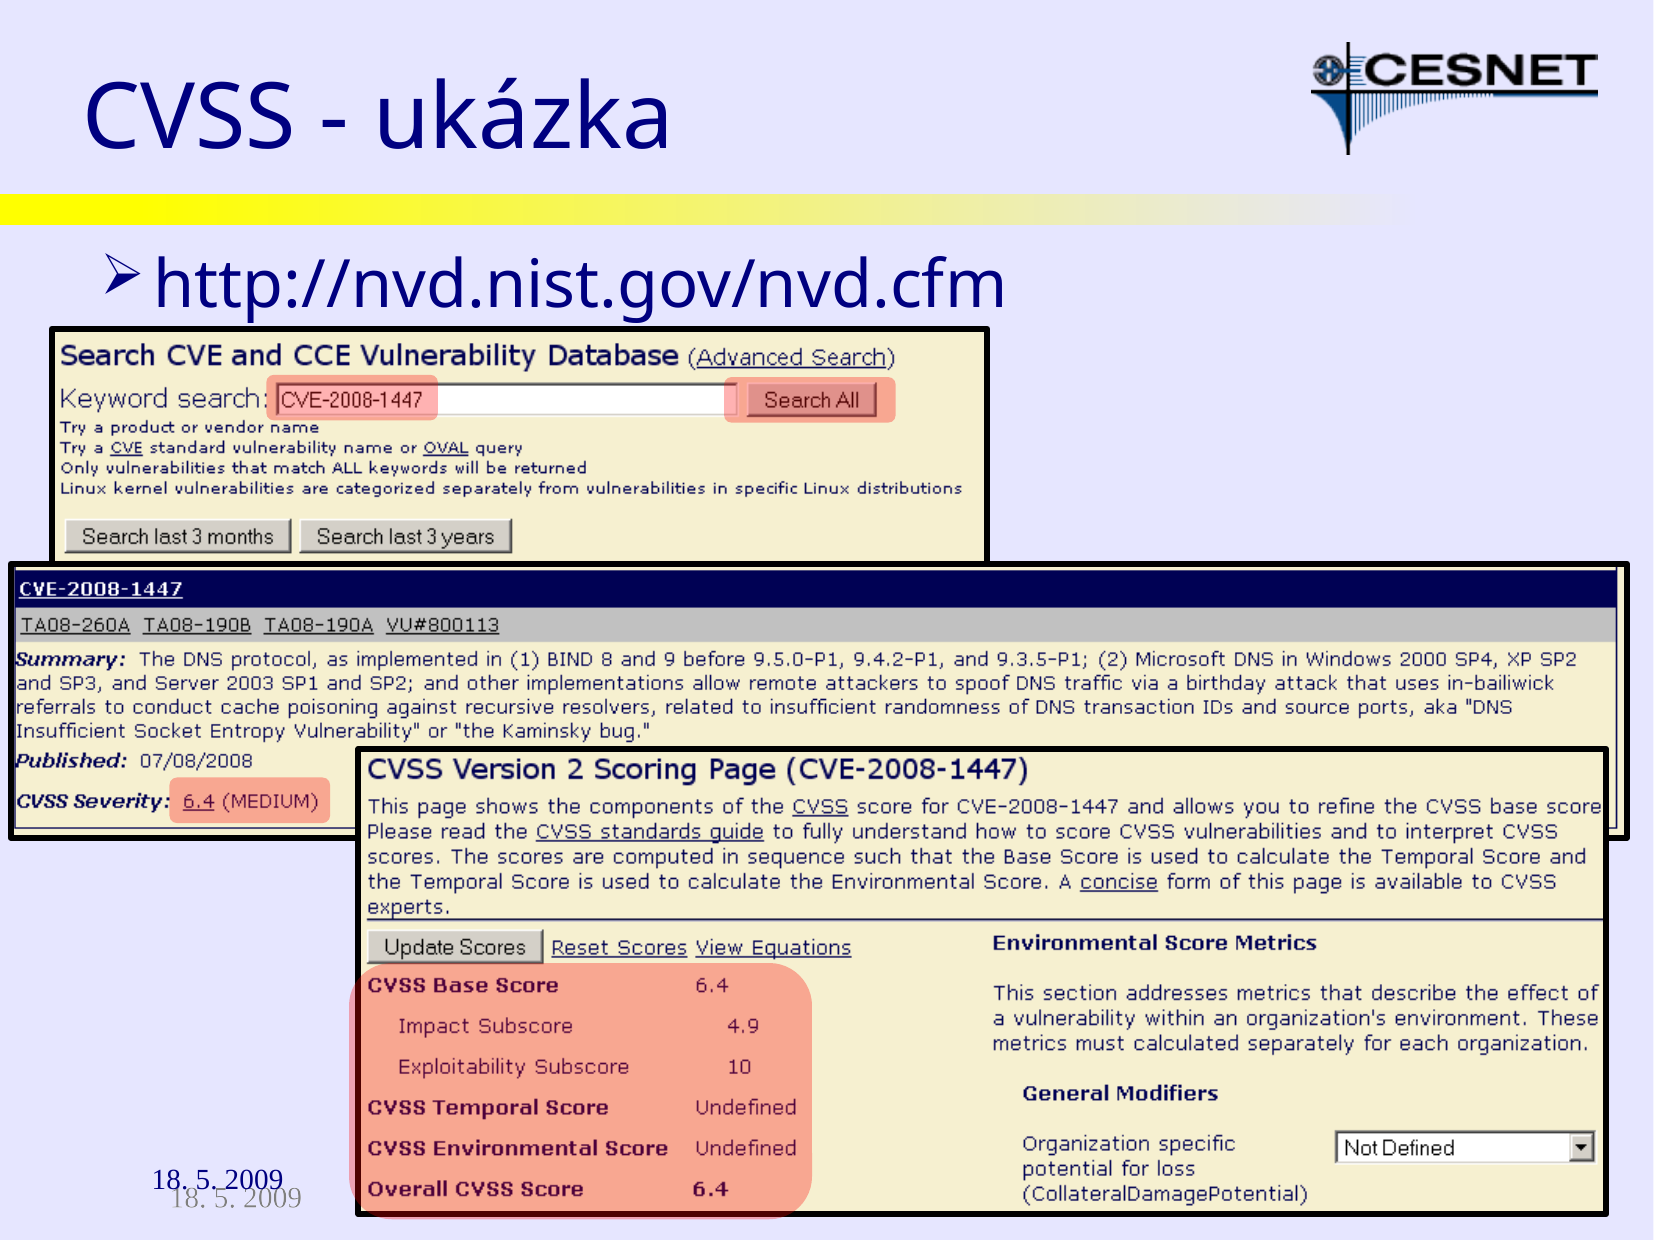

# CVSS - ukázka
http://nvd.nist.gov/nvd.cfm
18. 5. 2009